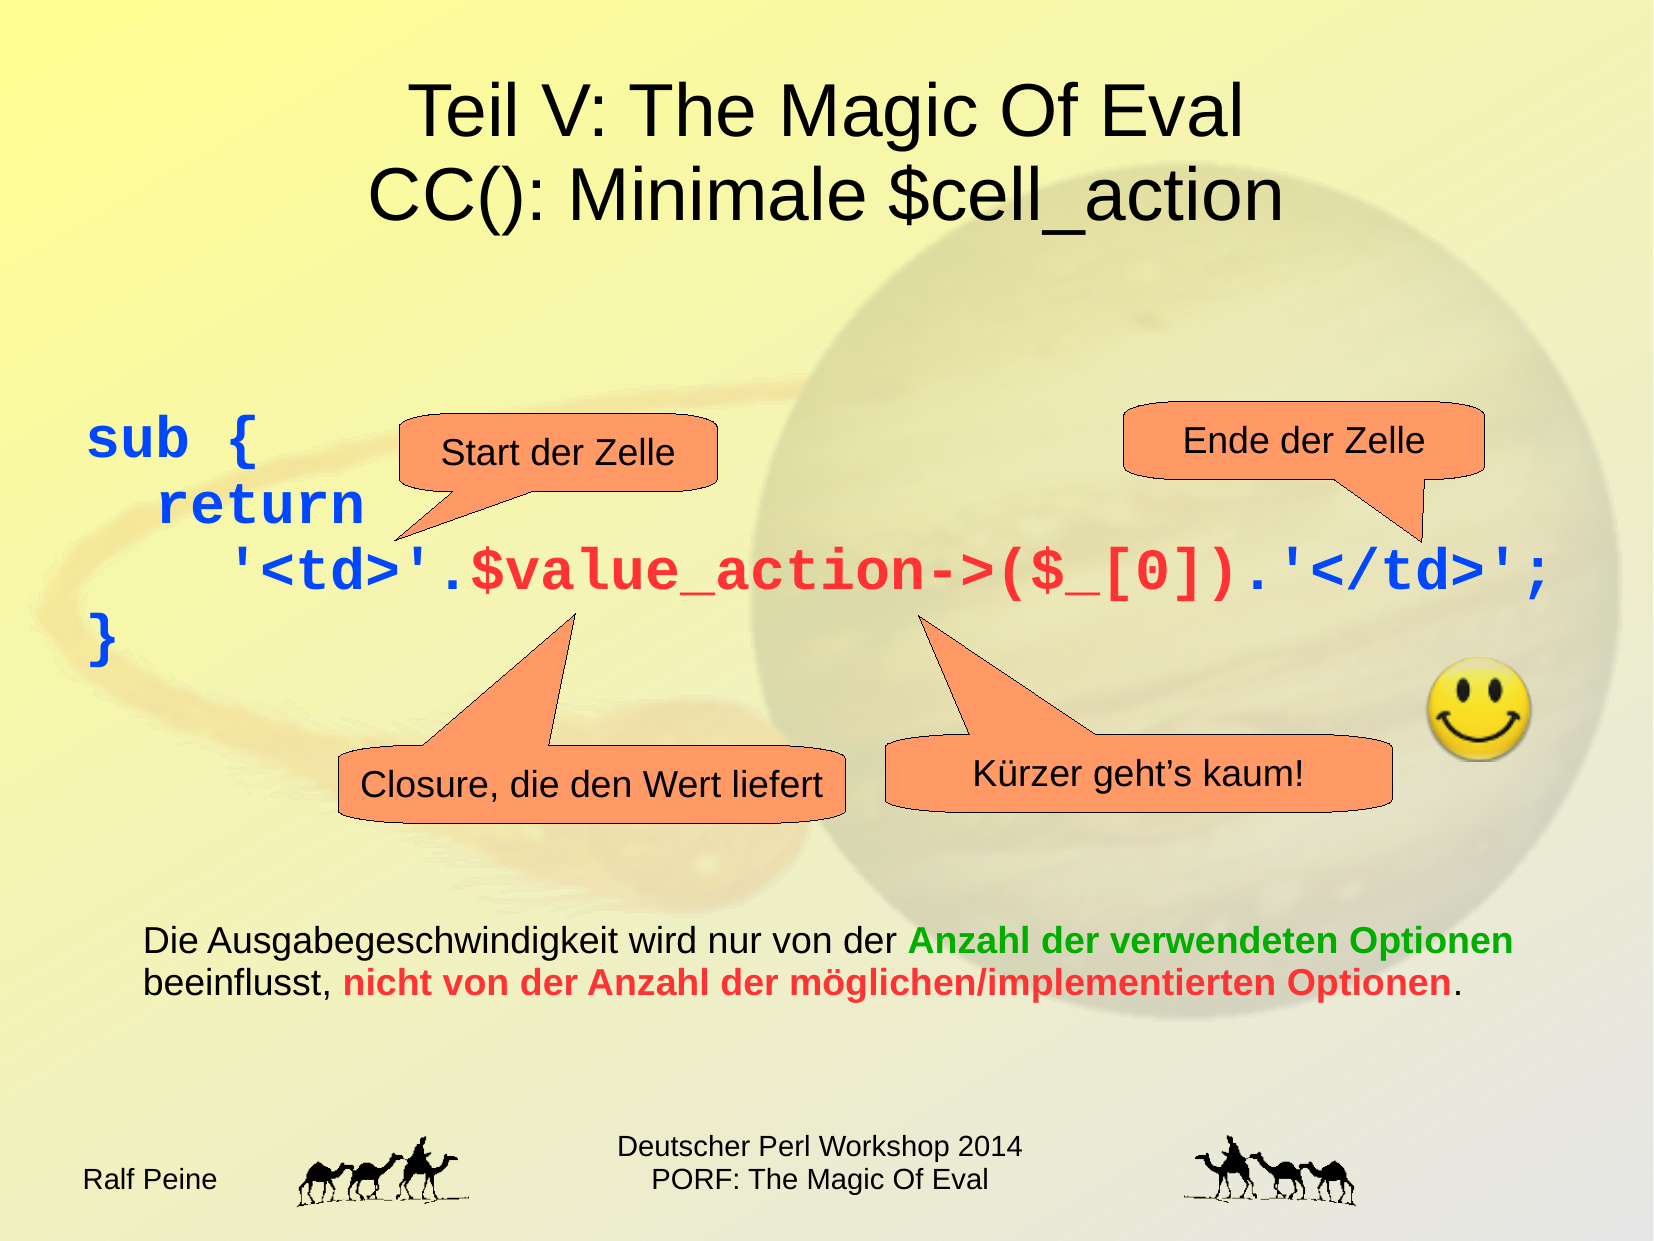

# Teil V: The Magic Of Eval CC(): Minimale $cell_action
sub {
 return
 '<td>'.$value_action->($_[0]).'</td>';
}
Ende der Zelle
Start der Zelle
Kürzer geht’s kaum!
Closure, die den Wert liefert
Die Ausgabegeschwindigkeit wird nur von der Anzahl der verwendeten Optionen
beeinflusst, nicht von der Anzahl der möglichen/implementierten Optionen.